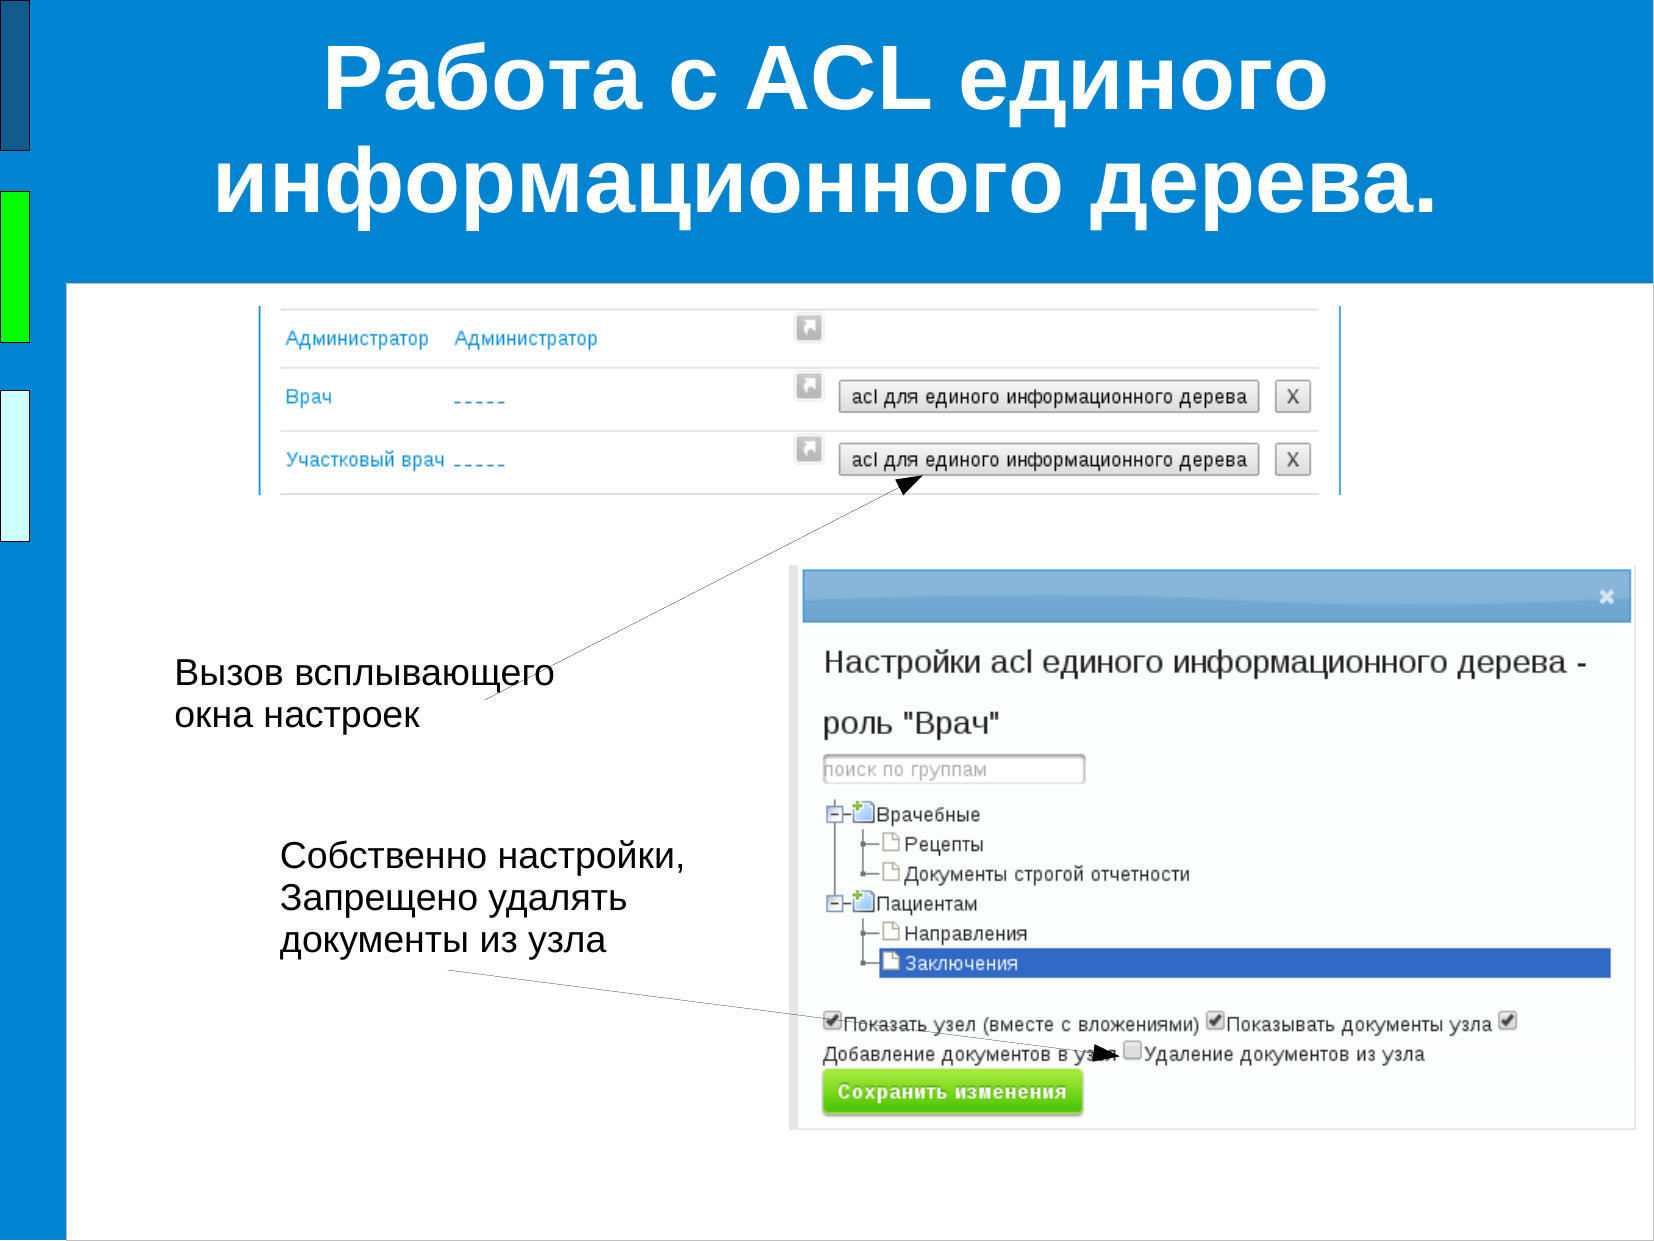

# Работа с ACL единого информационного дерева.
Вызов всплывающего
окна настроек
Собственно настройки,
Запрещено удалять
документы из узла
ООО "Альфа-Интегрум", 2013г.